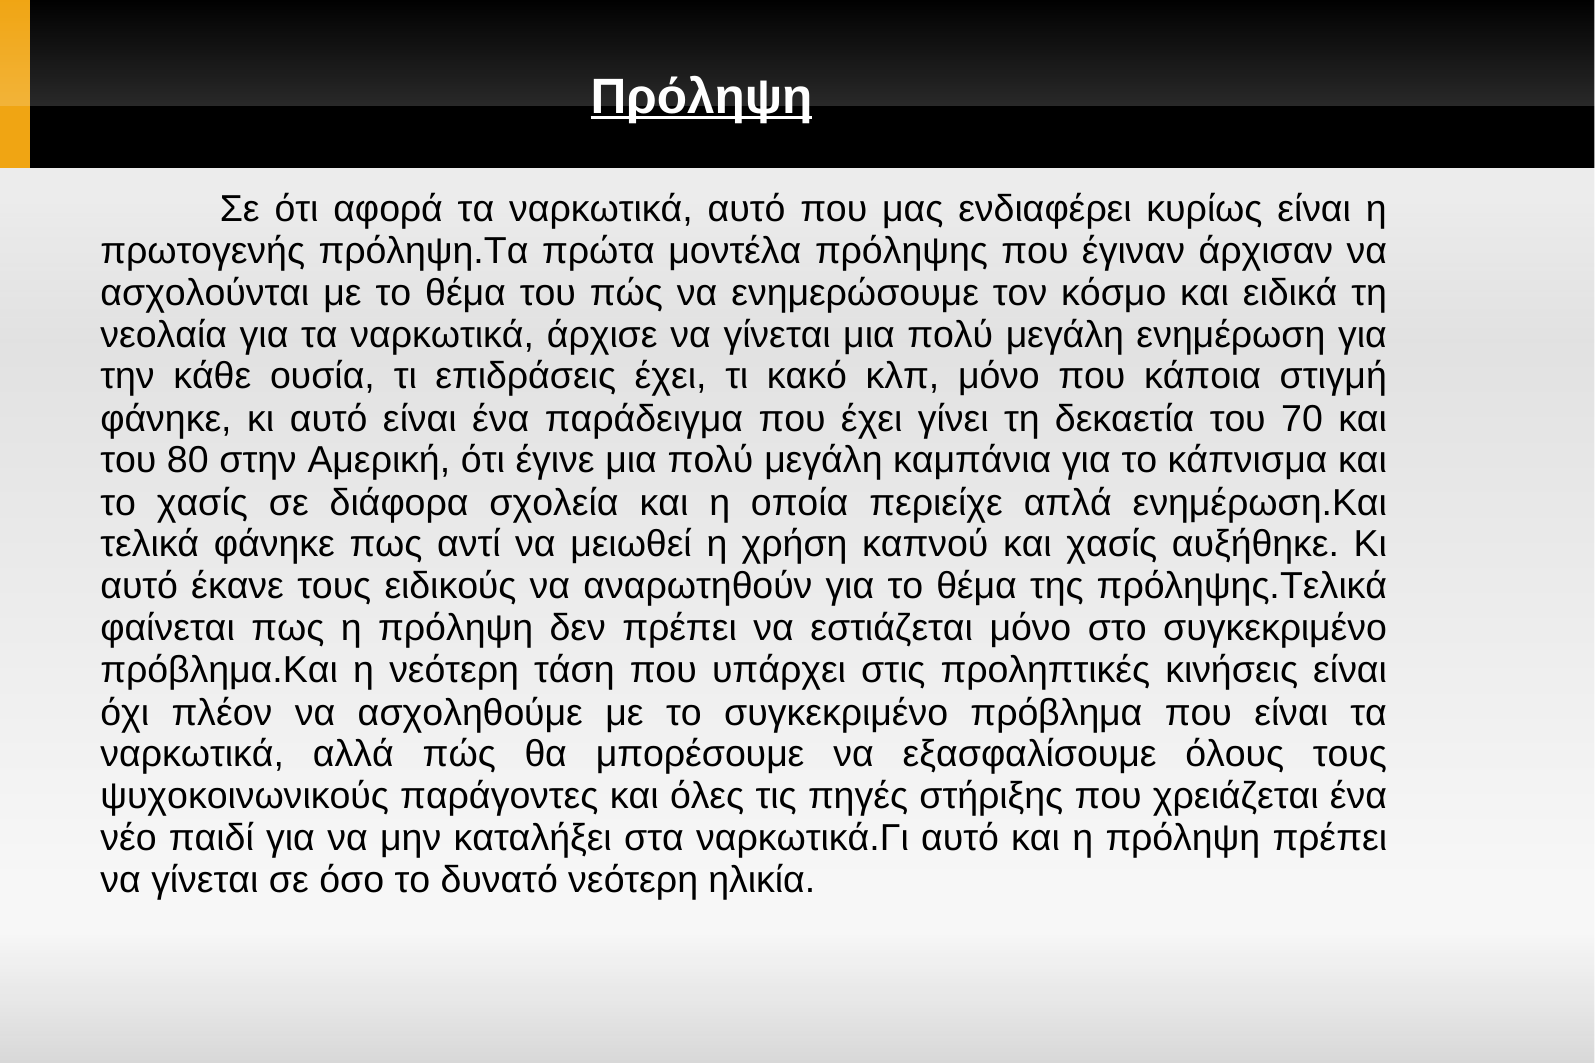

# Σε ότι αφορά τα ναρκωτικά, αυτό που μας ενδιαφέρει κυρίως είναι η πρωτογενής πρόληψη.Τα πρώτα μοντέλα πρόληψης που έγιναν άρχισαν να ασχολούνται με το θέμα του πώς να ενημερώσουμε τον κόσμο και ειδικά τη νεολαία για τα ναρκωτικά, άρχισε να γίνεται μια πολύ μεγάλη ενημέρωση για την κάθε ουσία, τι επιδράσεις έχει, τι κακό κλπ, μόνο που κάποια στιγμή φάνηκε, κι αυτό είναι ένα παράδειγμα που έχει γίνει τη δεκαετία του 70 και του 80 στην Αμερική, ότι έγινε μια πολύ μεγάλη καμπάνια για το κάπνισμα και το χασίς σε διάφορα σχολεία και η οποία περιείχε απλά ενημέρωση.Και τελικά φάνηκε πως αντί να μειωθεί η χρήση καπνού και χασίς αυξήθηκε. Κι αυτό έκανε τους ειδικούς να αναρωτηθούν για το θέμα της πρόληψης.Τελικά φαίνεται πως η πρόληψη δεν πρέπει να εστιάζεται μόνο στο συγκεκριμένο πρόβλημα.Και η νεότερη τάση που υπάρχει στις προληπτικές κινήσεις είναι όχι πλέον να ασχοληθούμε με το συγκεκριμένο πρόβλημα που είναι τα ναρκωτικά, αλλά πώς θα μπορέσουμε να εξασφαλίσουμε όλους τους ψυχοκοινωνικούς παράγοντες και όλες τις πηγές στήριξης που χρειάζεται ένα νέο παιδί για να μην καταλήξει στα ναρκωτικά.Γι αυτό και η πρόληψη πρέπει να γίνεται σε όσο το δυνατό νεότερη ηλικία.
Πρόληψη